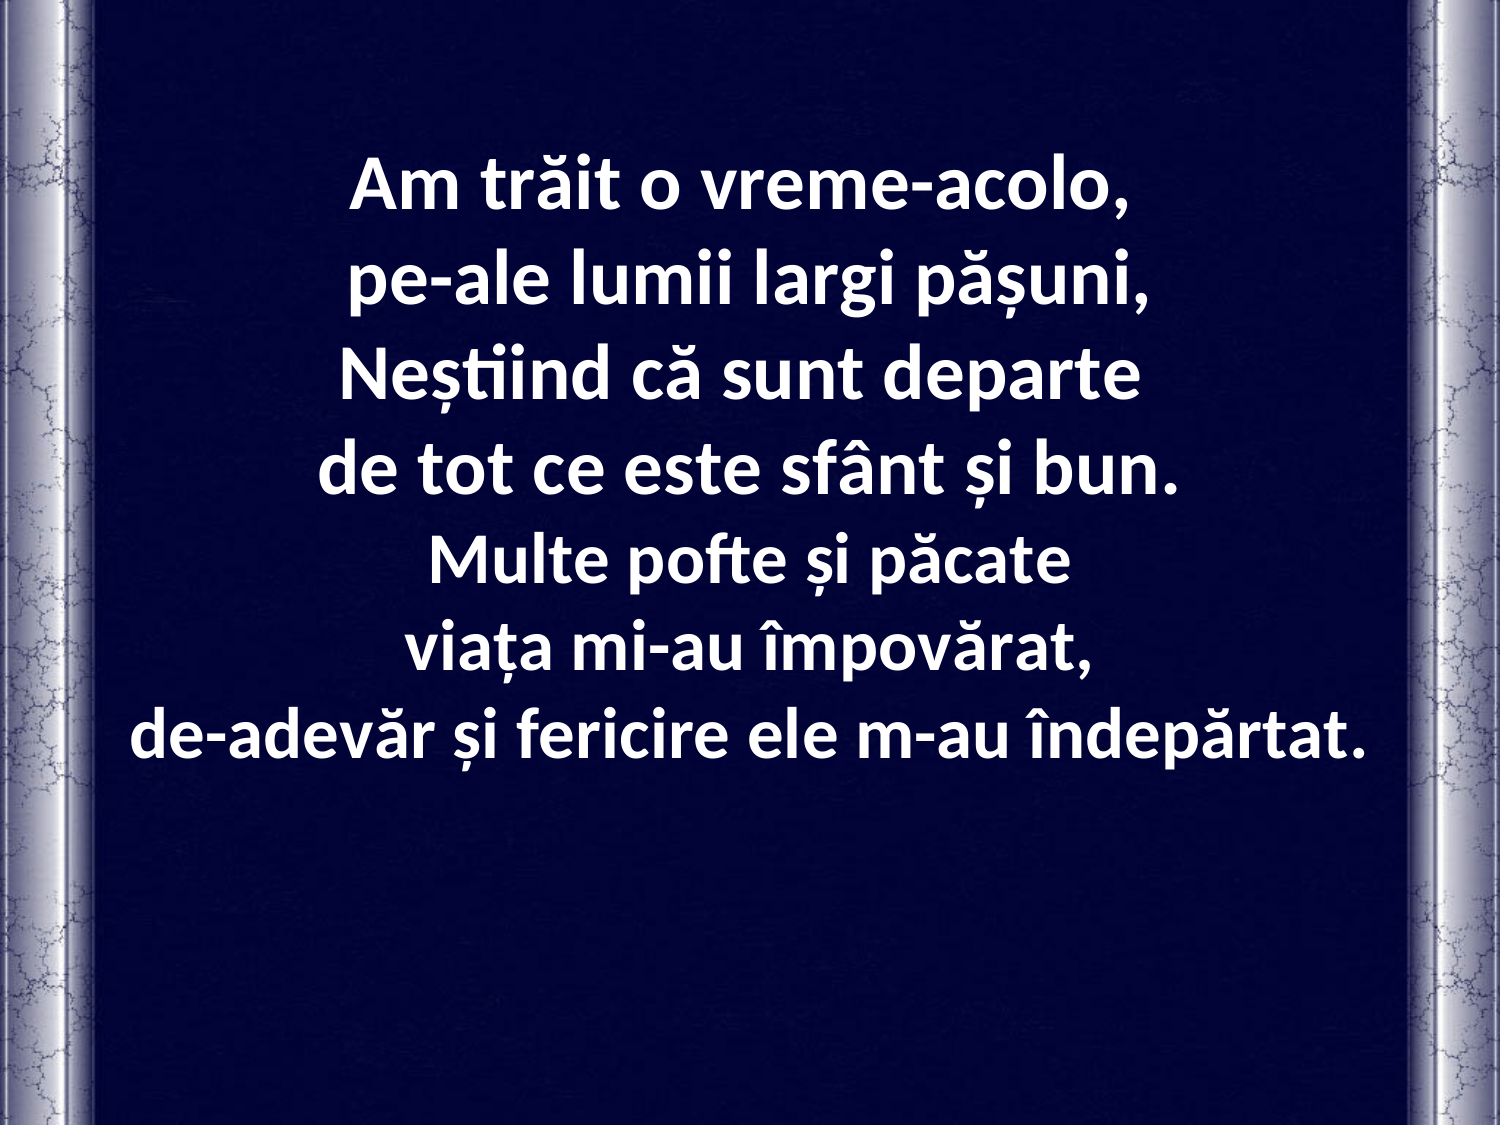

Am trăit o vreme-acolo,
pe-ale lumii largi păşuni,
Neştiind că sunt departe
de tot ce este sfânt şi bun.
Multe pofte şi păcate
viaţa mi-au împovărat,
de-adevăr şi fericire ele m-au îndepărtat.
#